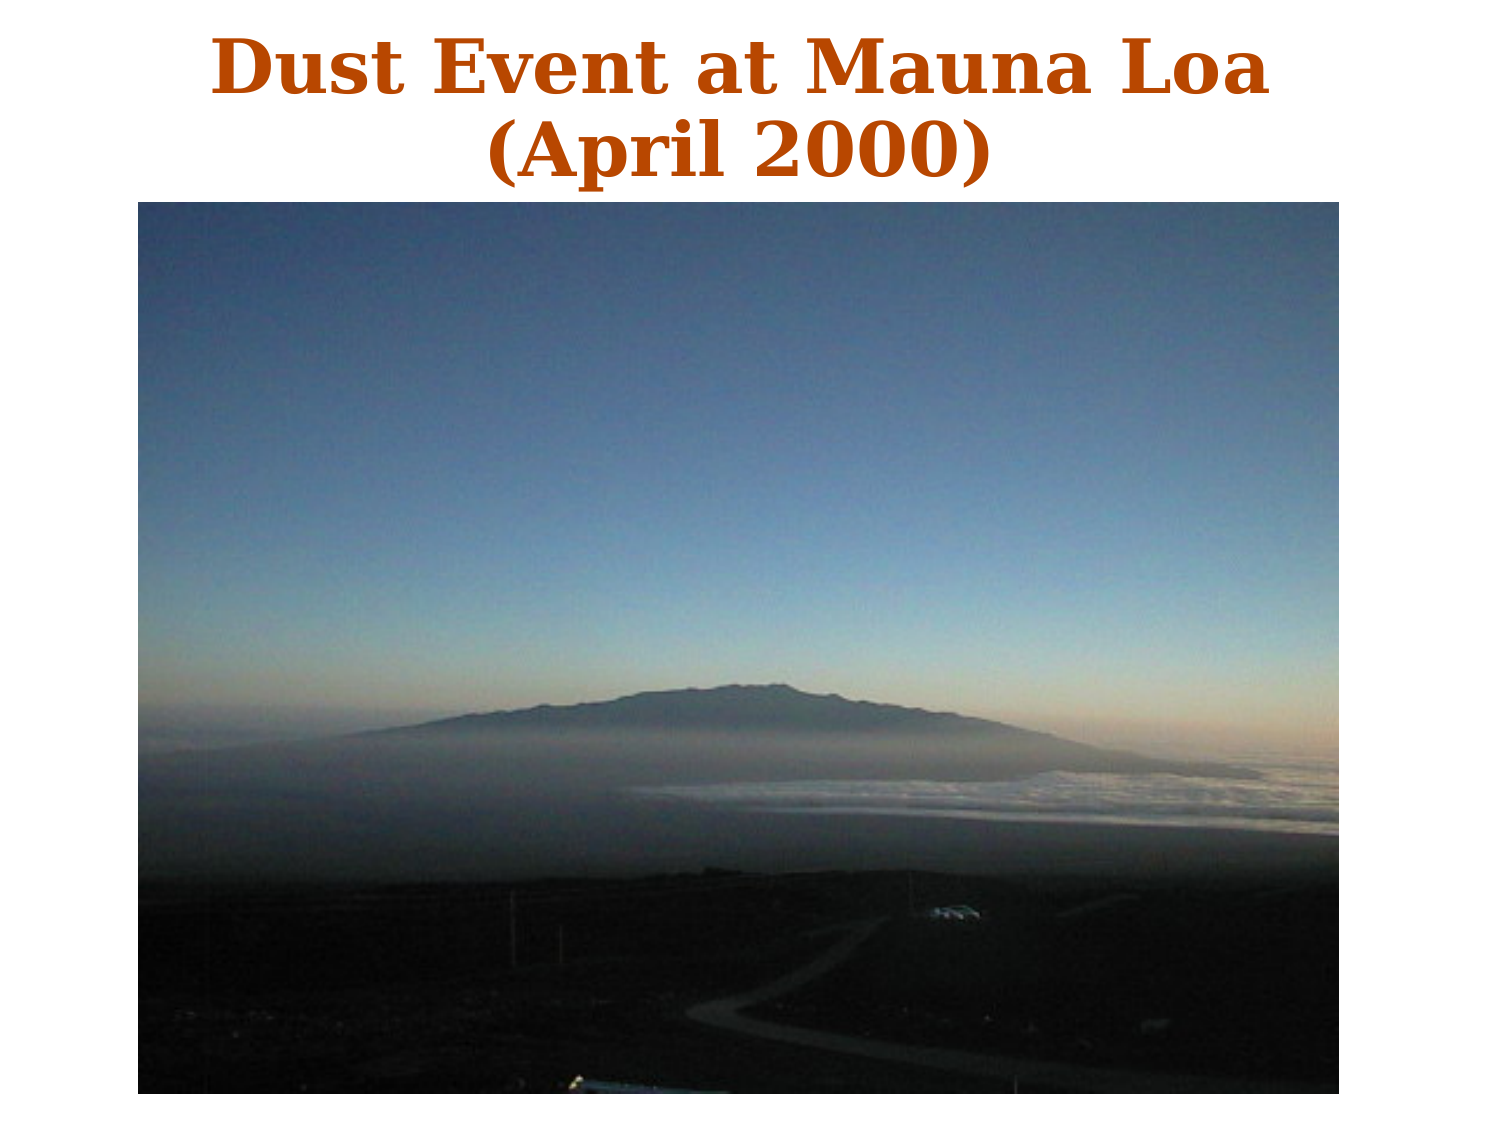

Dust Event at Mauna Loa
(April 2000)